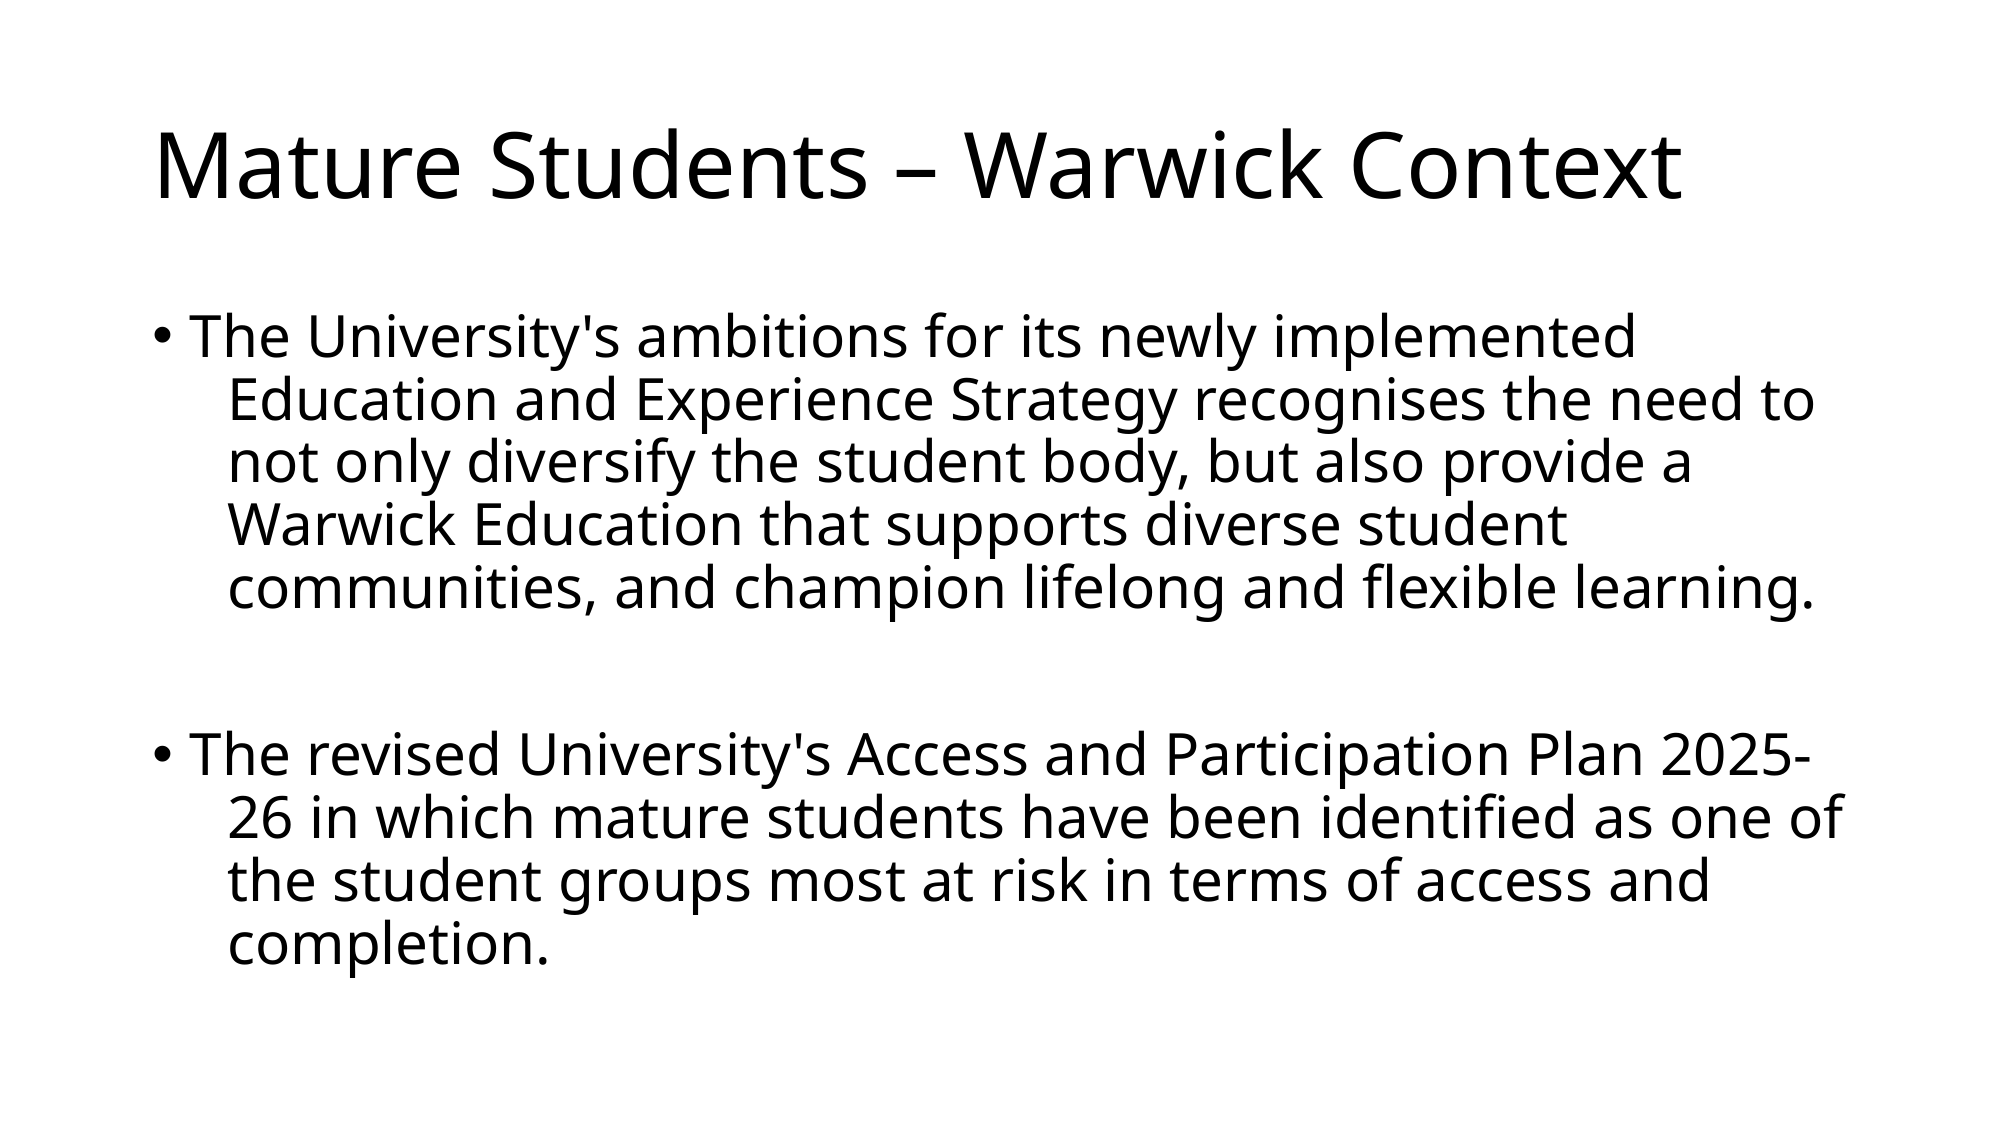

# Mature Students – Warwick Context
The University's ambitions for its newly implemented Education and Experience Strategy recognises the need to not only diversify the student body, but also provide a Warwick Education that supports diverse student communities, and champion lifelong and flexible learning.
The revised University's Access and Participation Plan 2025-26 in which mature students have been identified as one of the student groups most at risk in terms of access and completion.